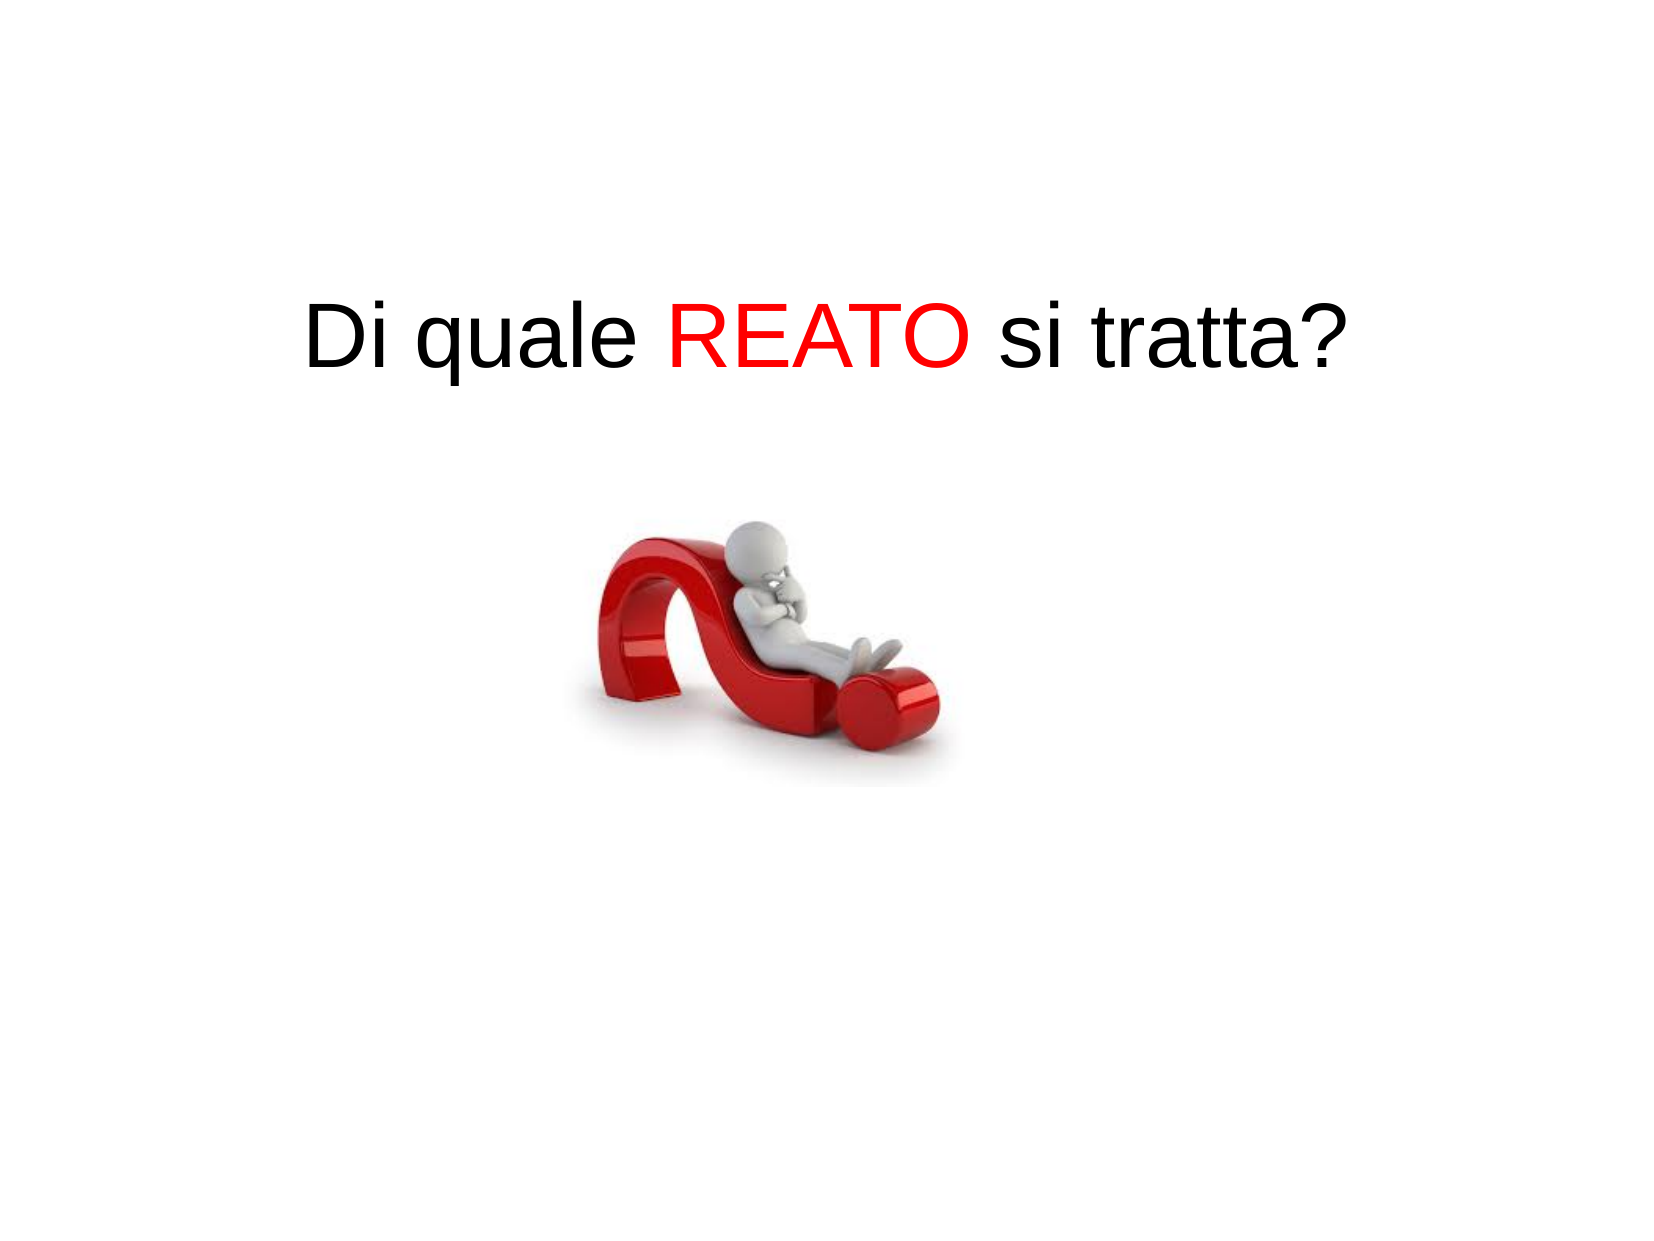

# Di quale REATO si tratta?
 …